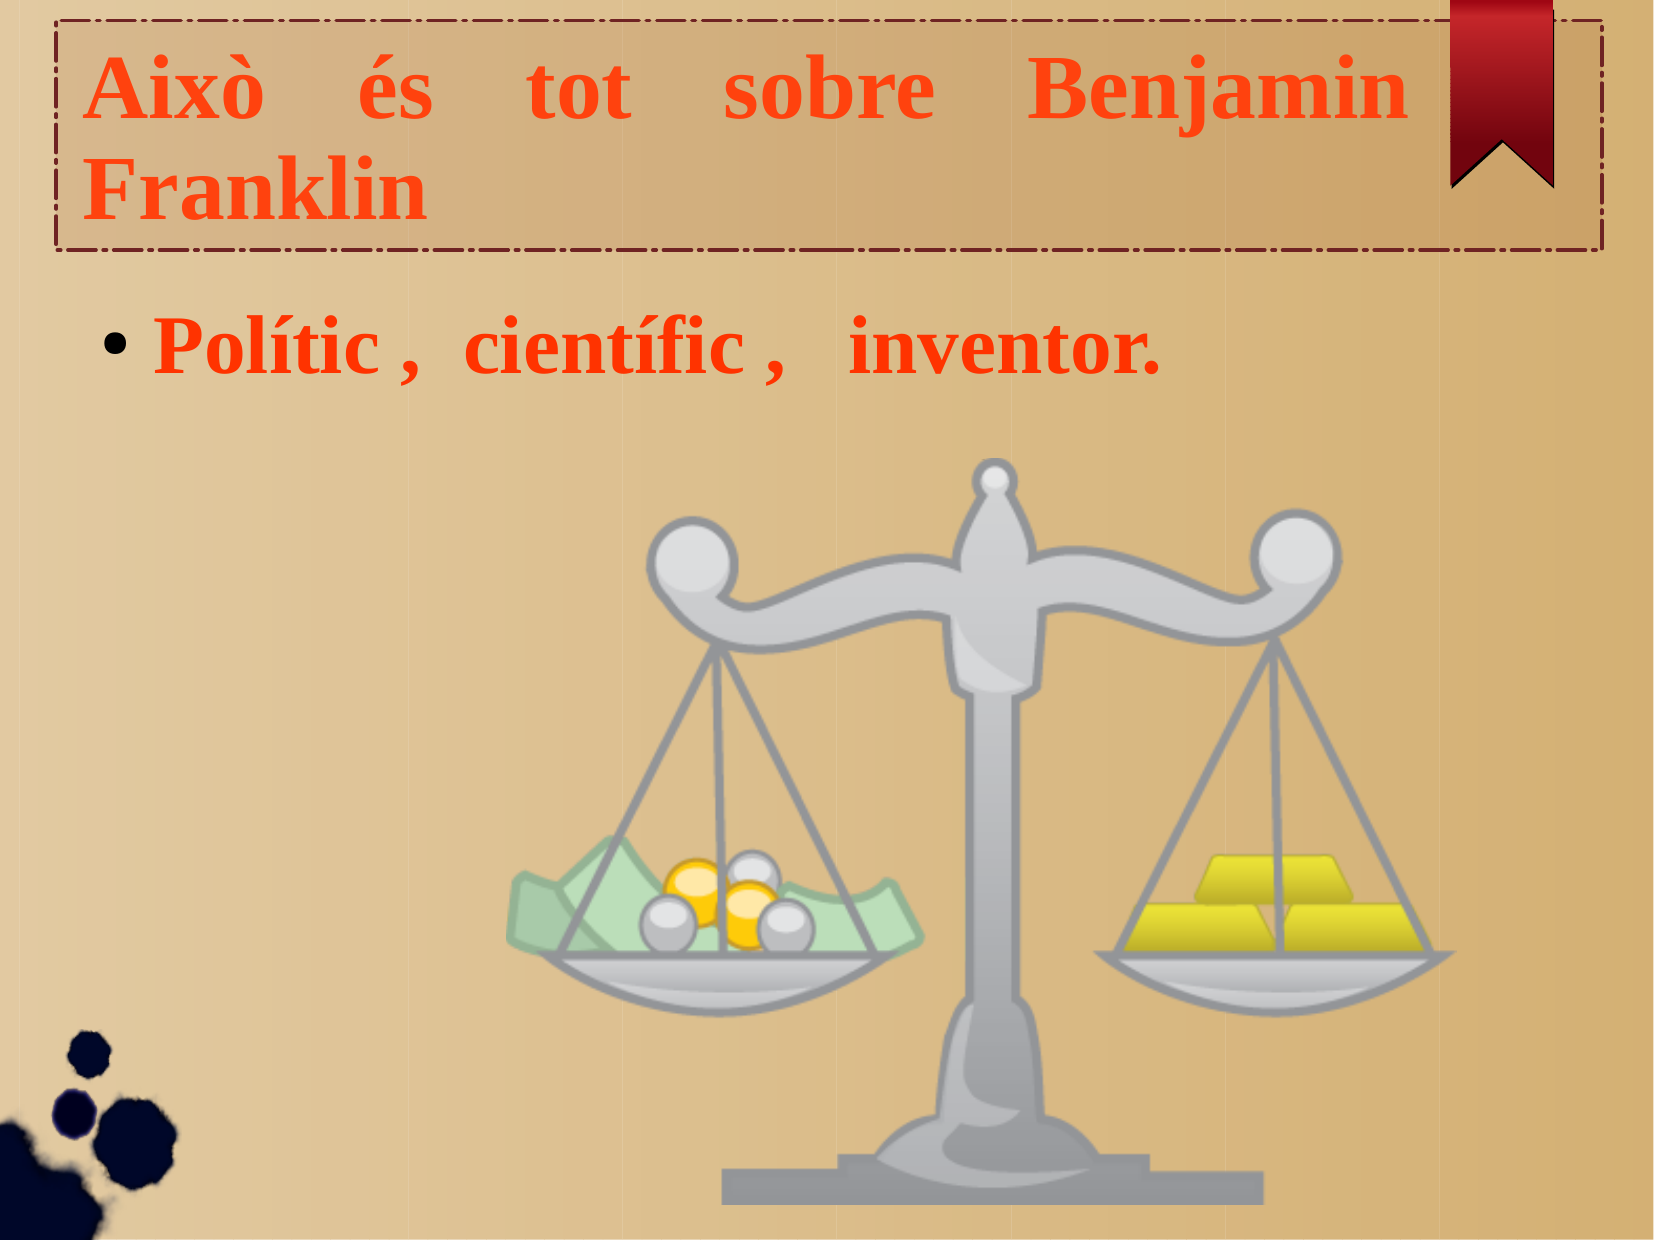

# Això és tot sobre Benjamin Franklin
Polític , científic , inventor.